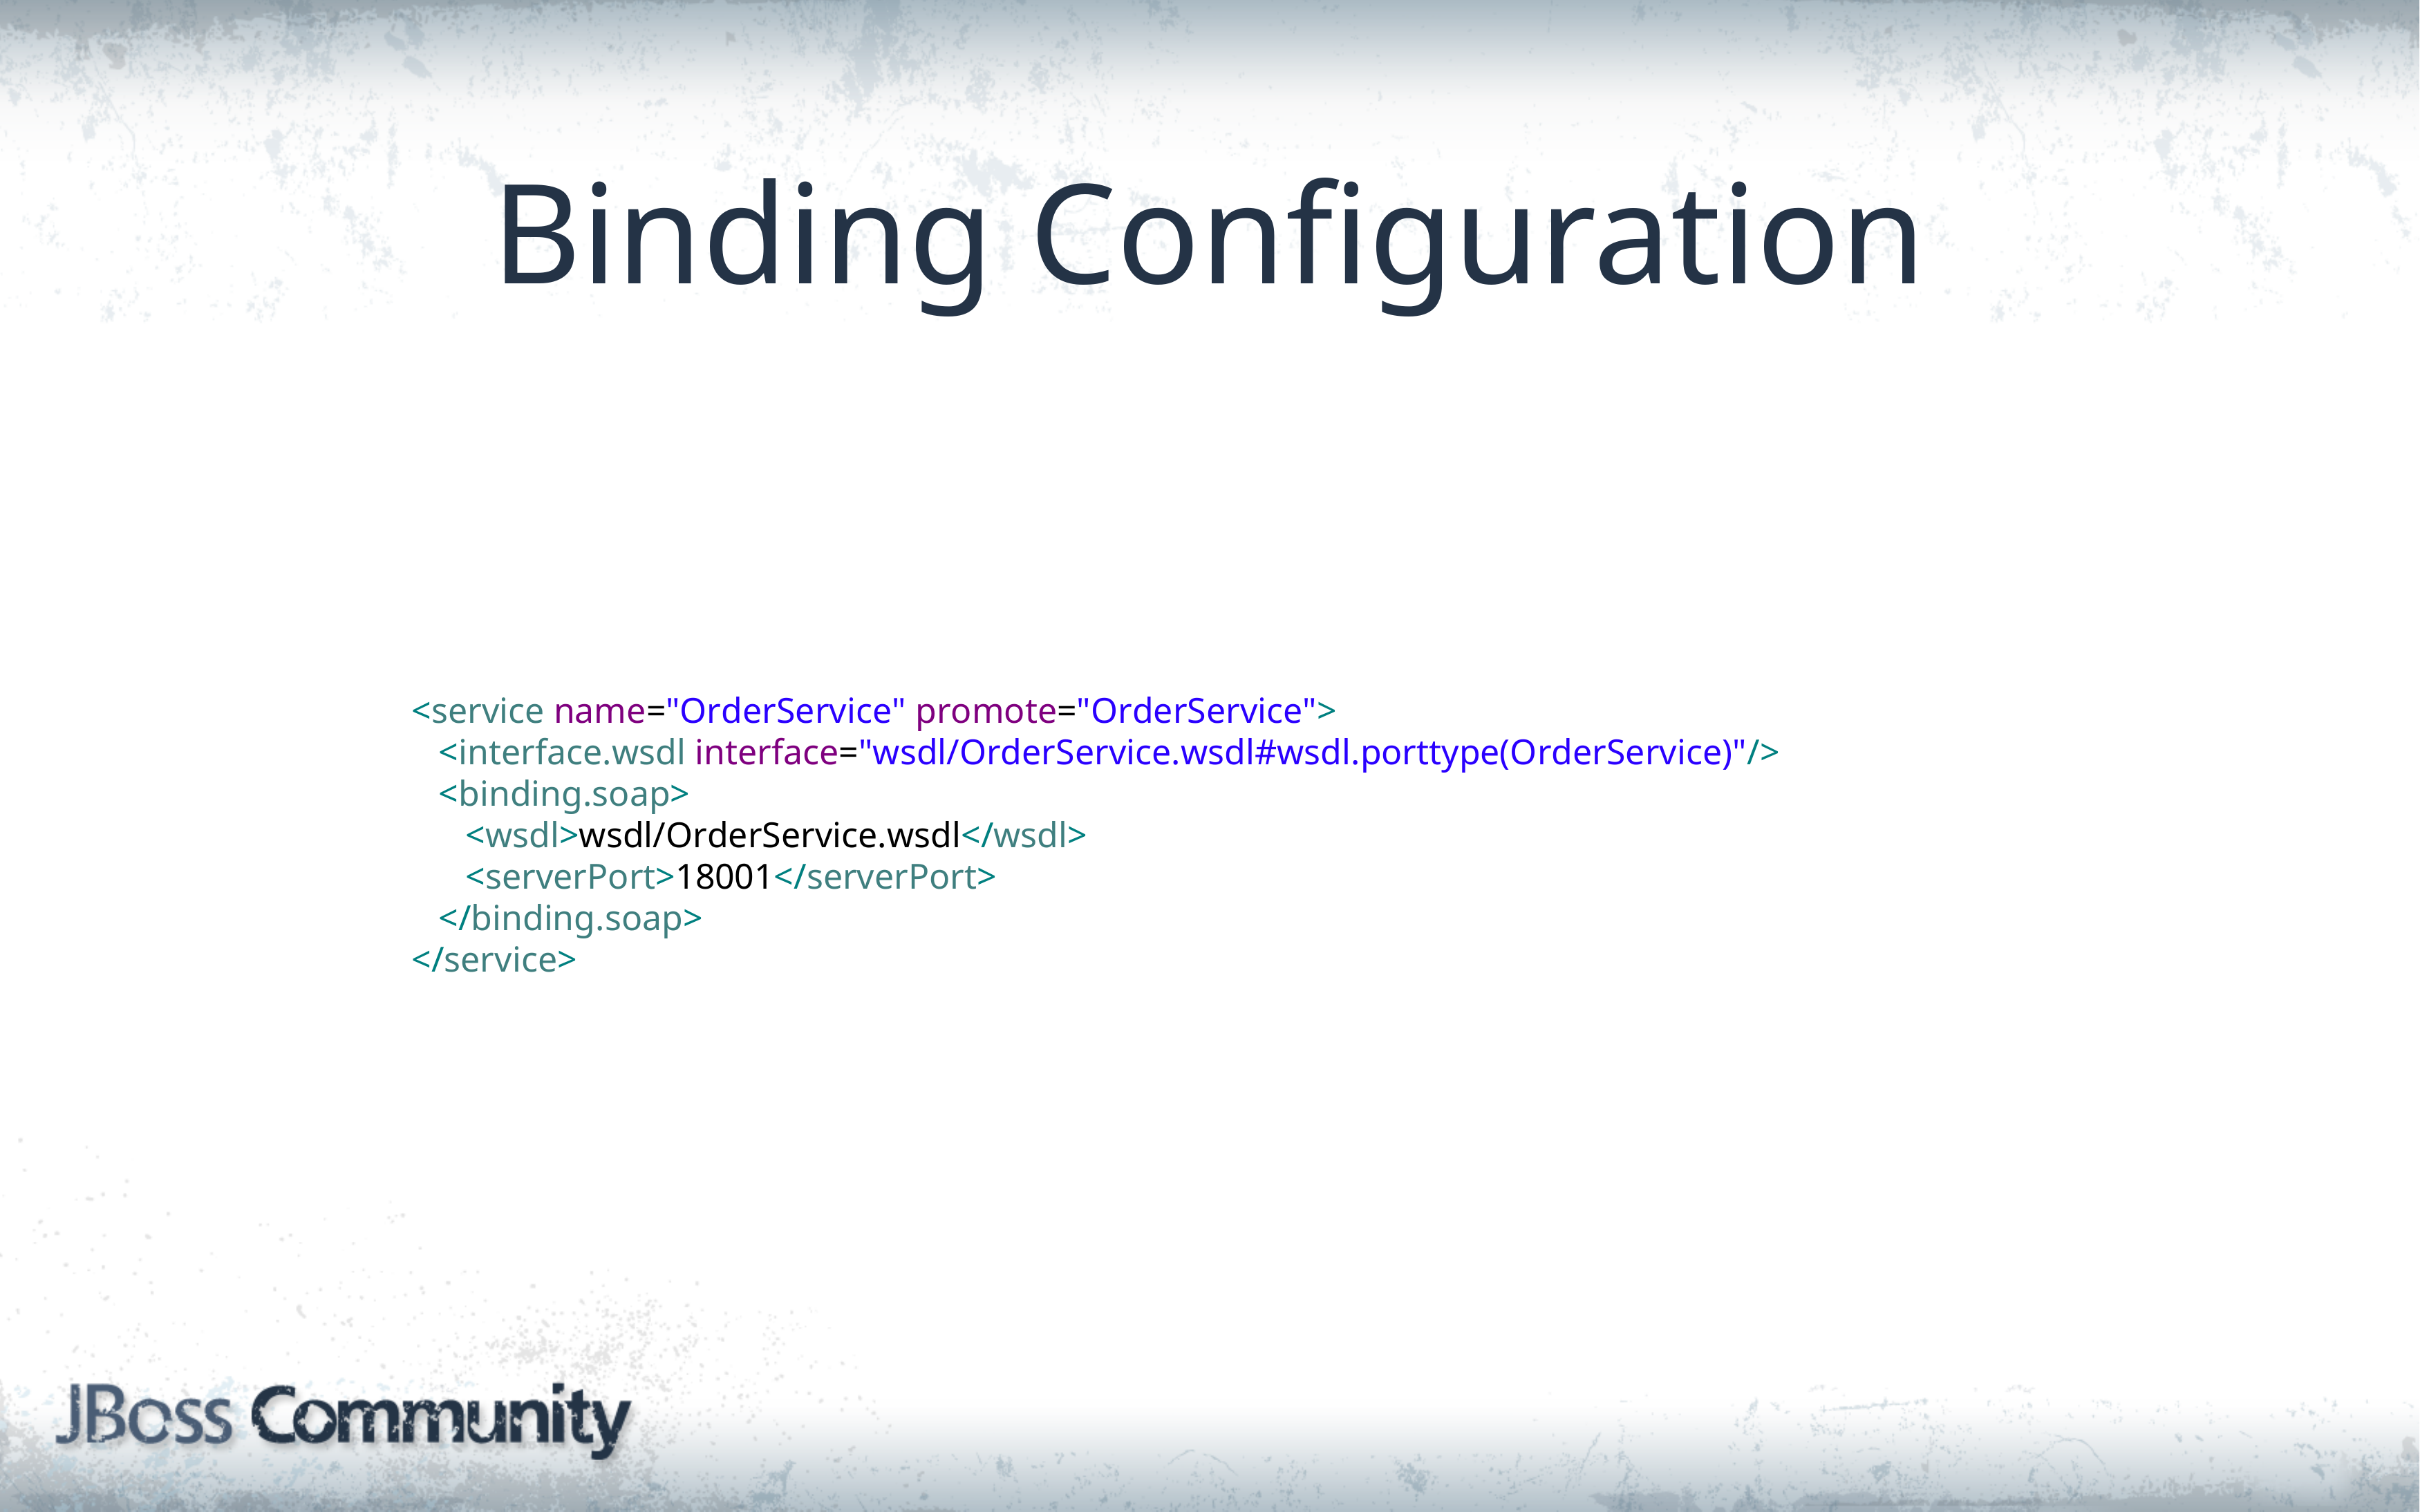

# Binding Configuration
<service name="OrderService" promote="OrderService">
 <interface.wsdl interface="wsdl/OrderService.wsdl#wsdl.porttype(OrderService)"/>
 <binding.soap>
 <wsdl>wsdl/OrderService.wsdl</wsdl>
 <serverPort>18001</serverPort>
 </binding.soap>
</service>